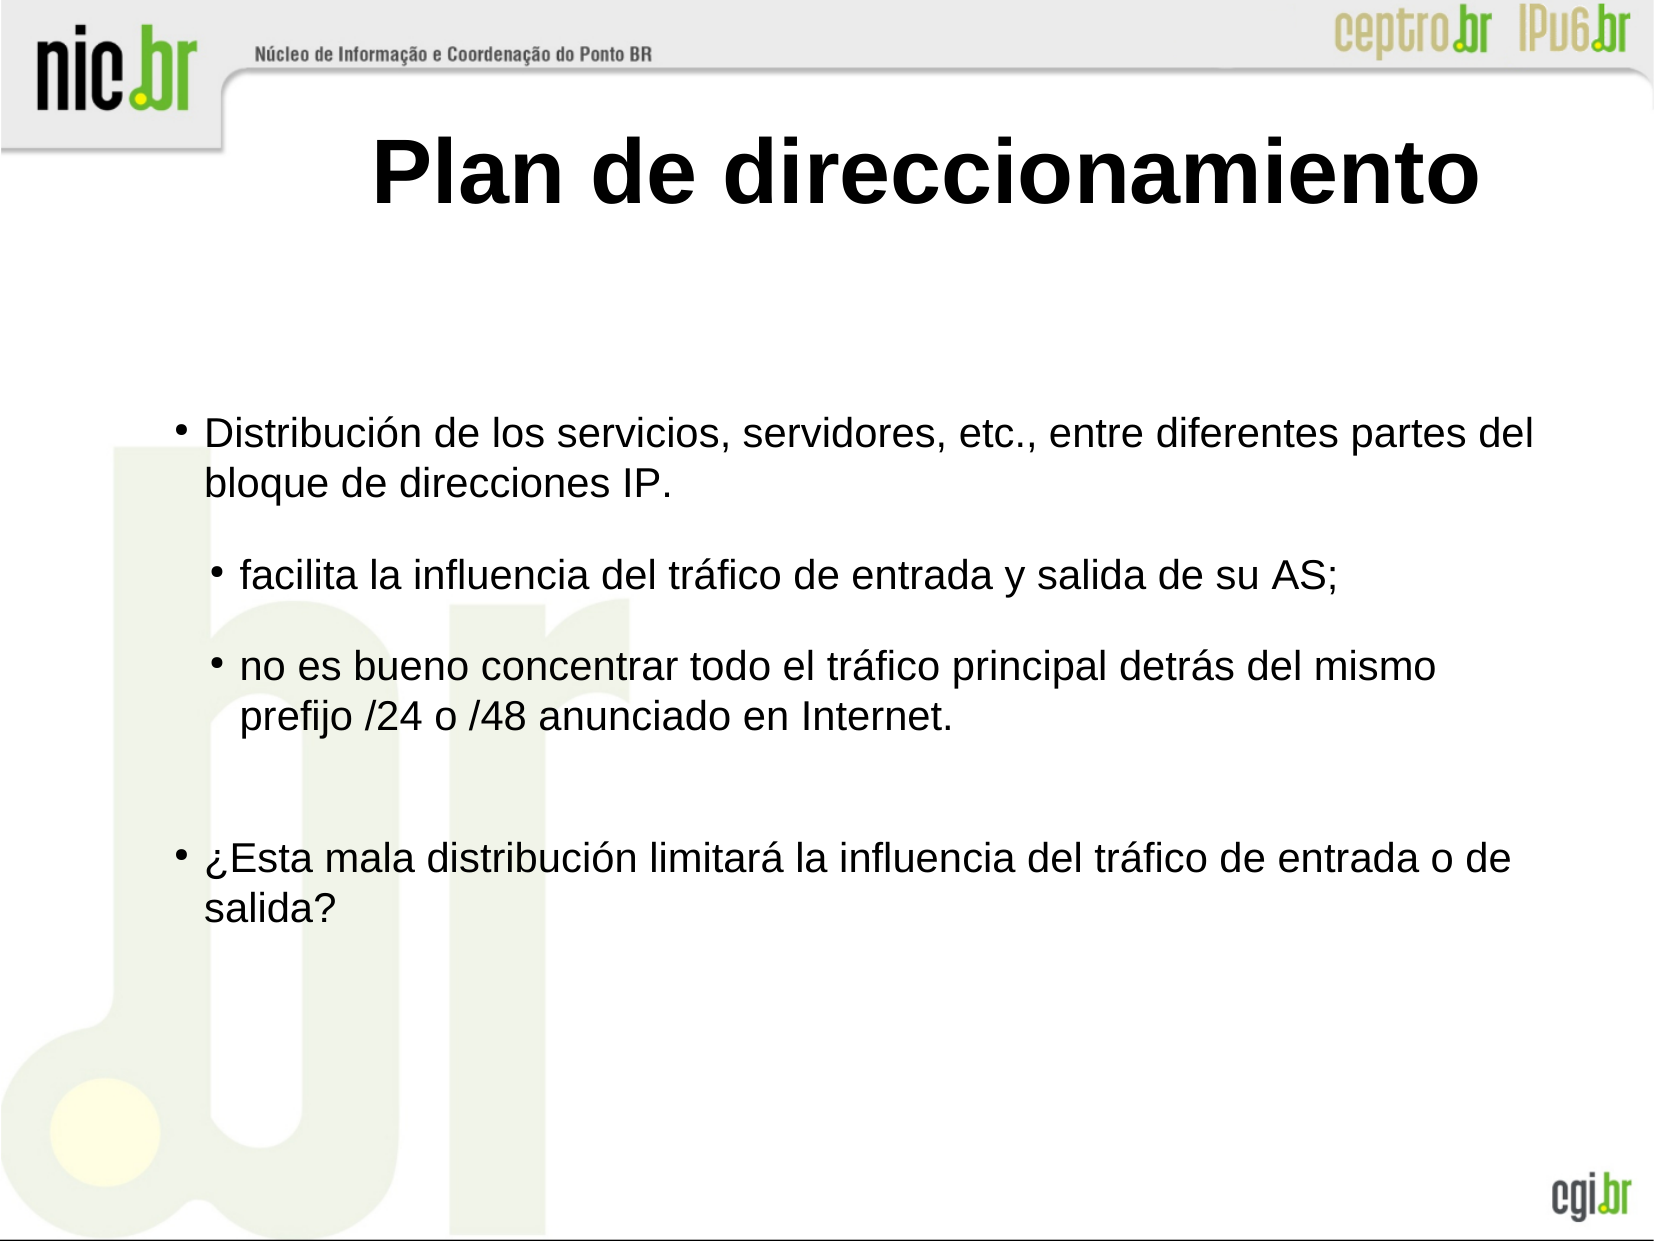

Plan de direccionamiento
Distribución de los servicios, servidores, etc., entre diferentes partes del bloque de direcciones IP.
facilita la influencia del tráfico de entrada y salida de su AS;
no es bueno concentrar todo el tráfico principal detrás del mismo prefijo /24 o /48 anunciado en Internet.
¿Esta mala distribución limitará la influencia del tráfico de entrada o de salida?